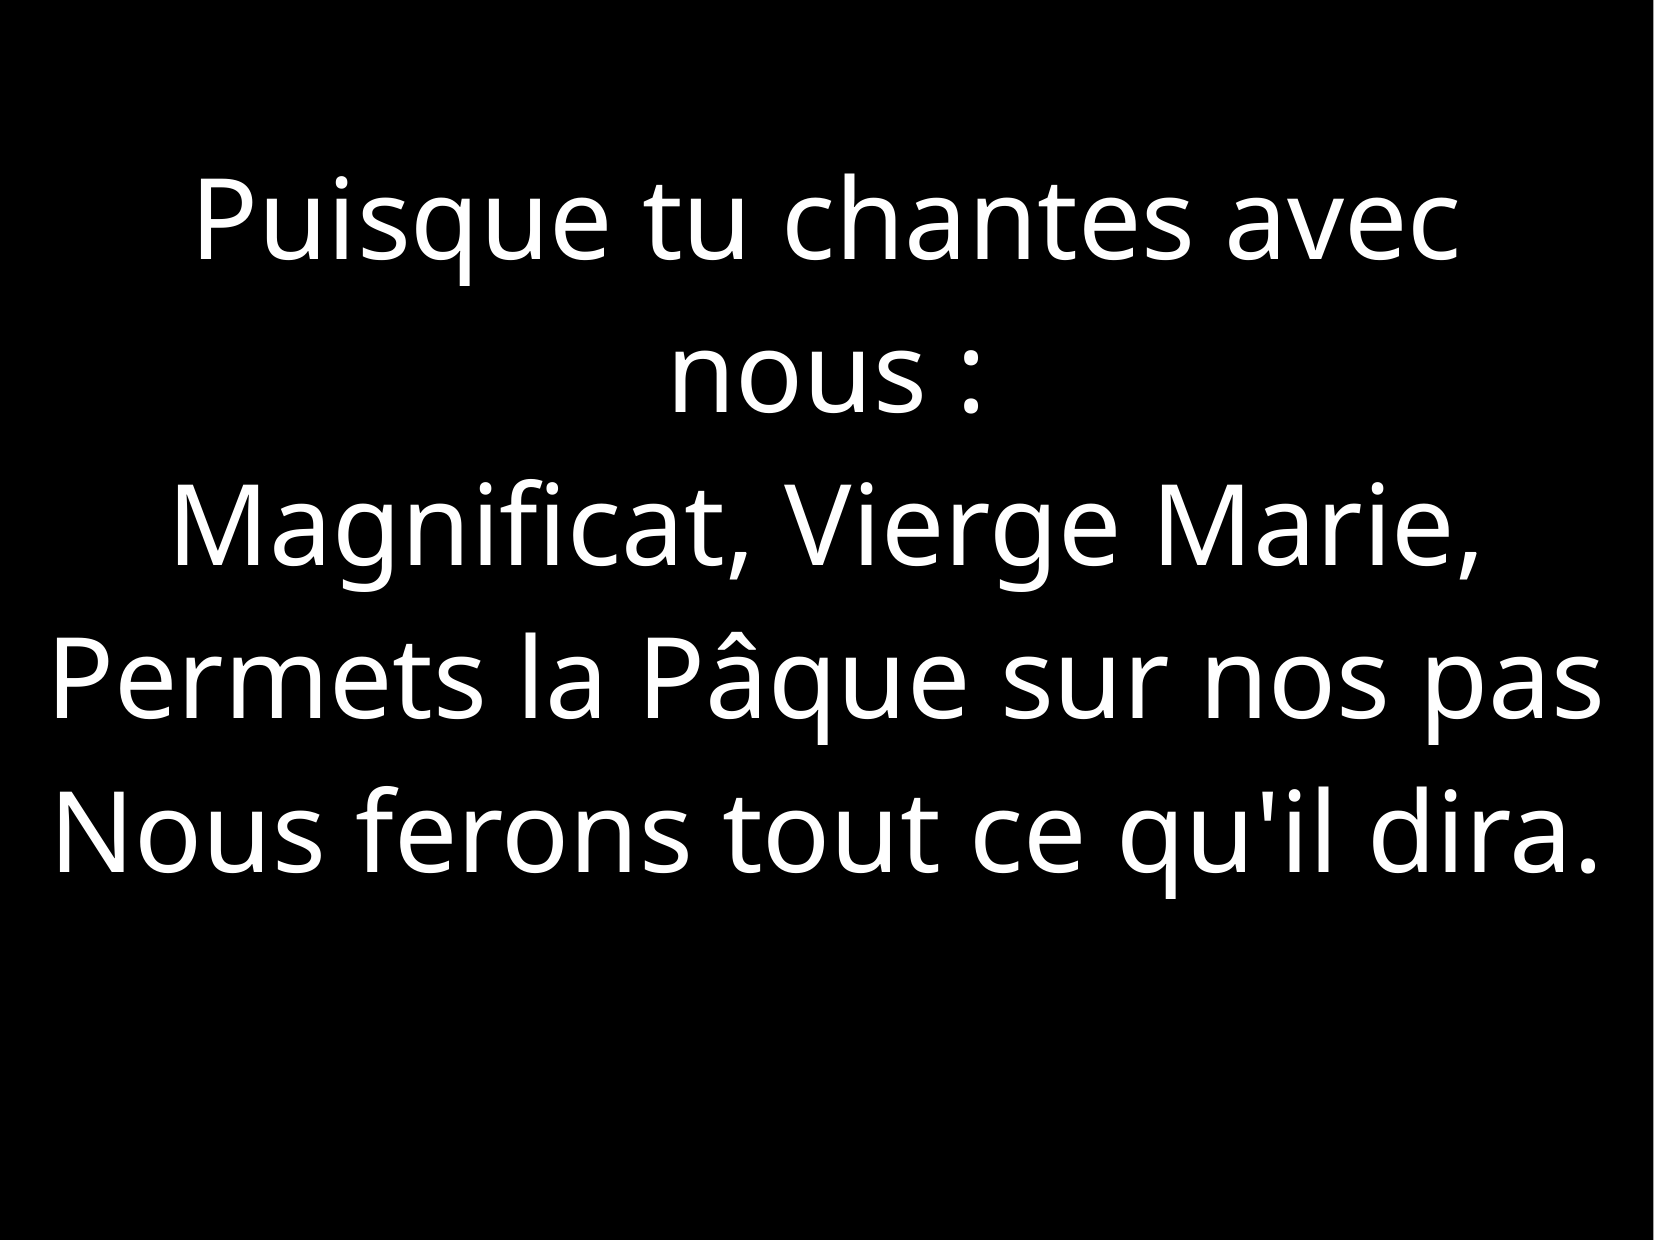

# Puisque tu chantes avec nous :
Magnificat, Vierge Marie,
Permets la Pâque sur nos pas
Nous ferons tout ce qu'il dira.